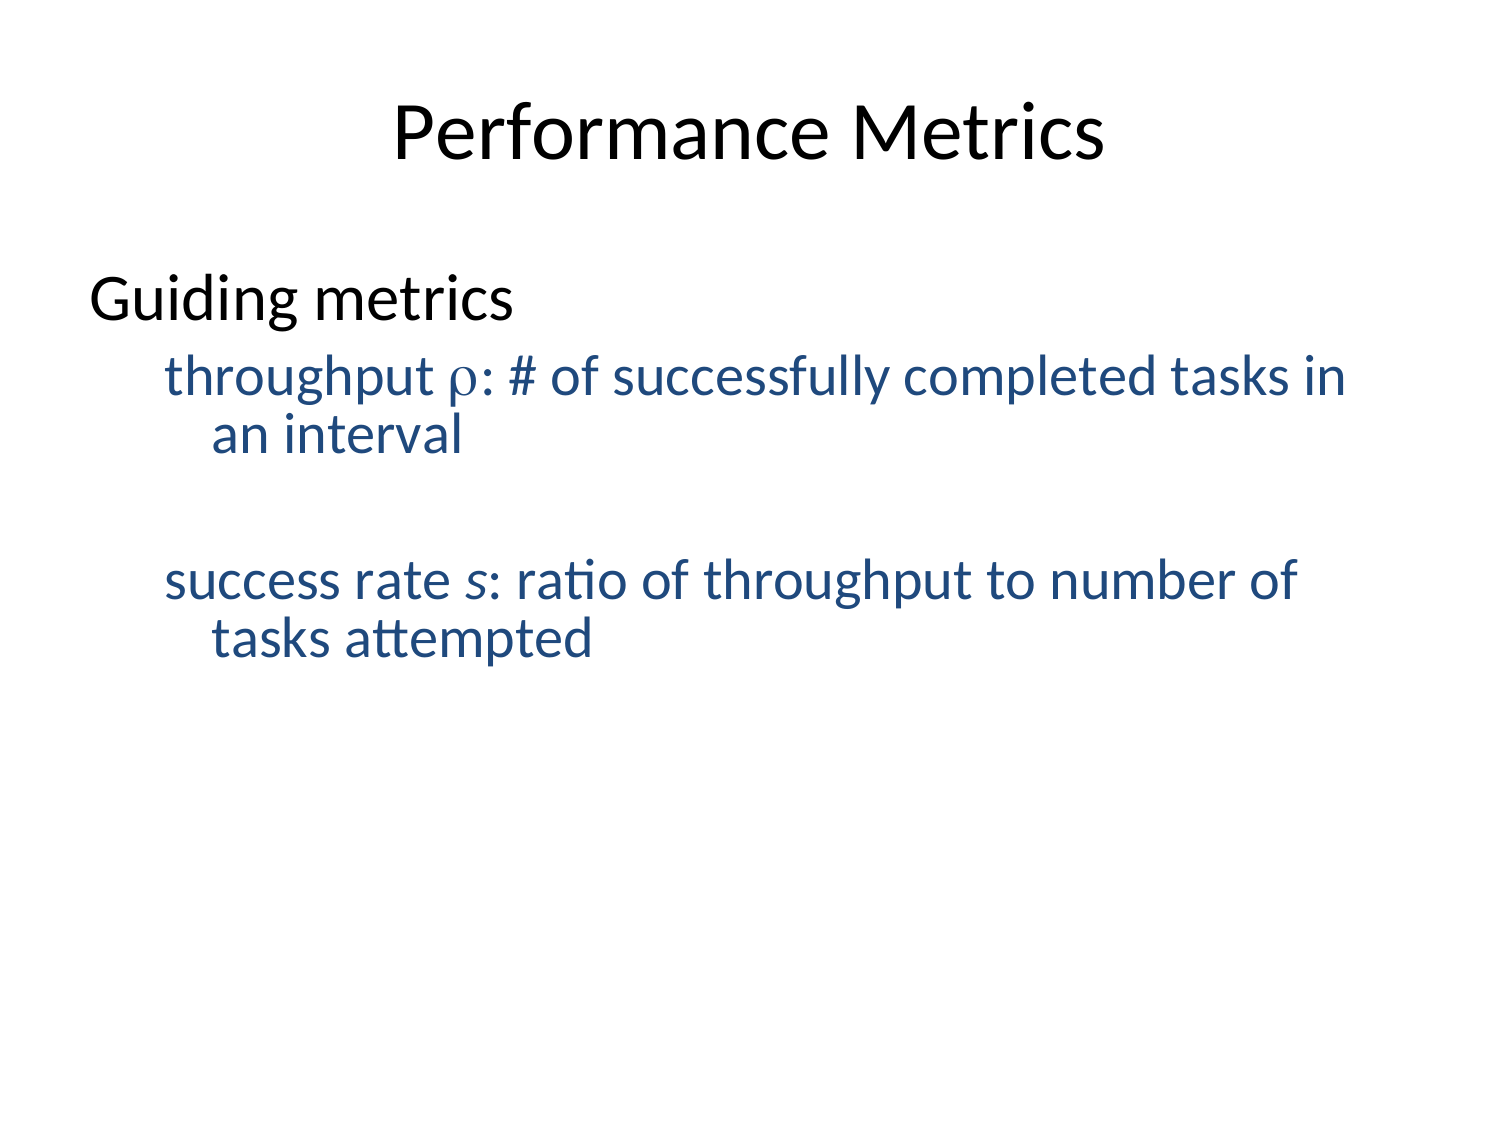

# Performance Metrics
Guiding metrics
throughput : # of successfully completed tasks in an interval
success rate s: ratio of throughput to number of tasks attempted